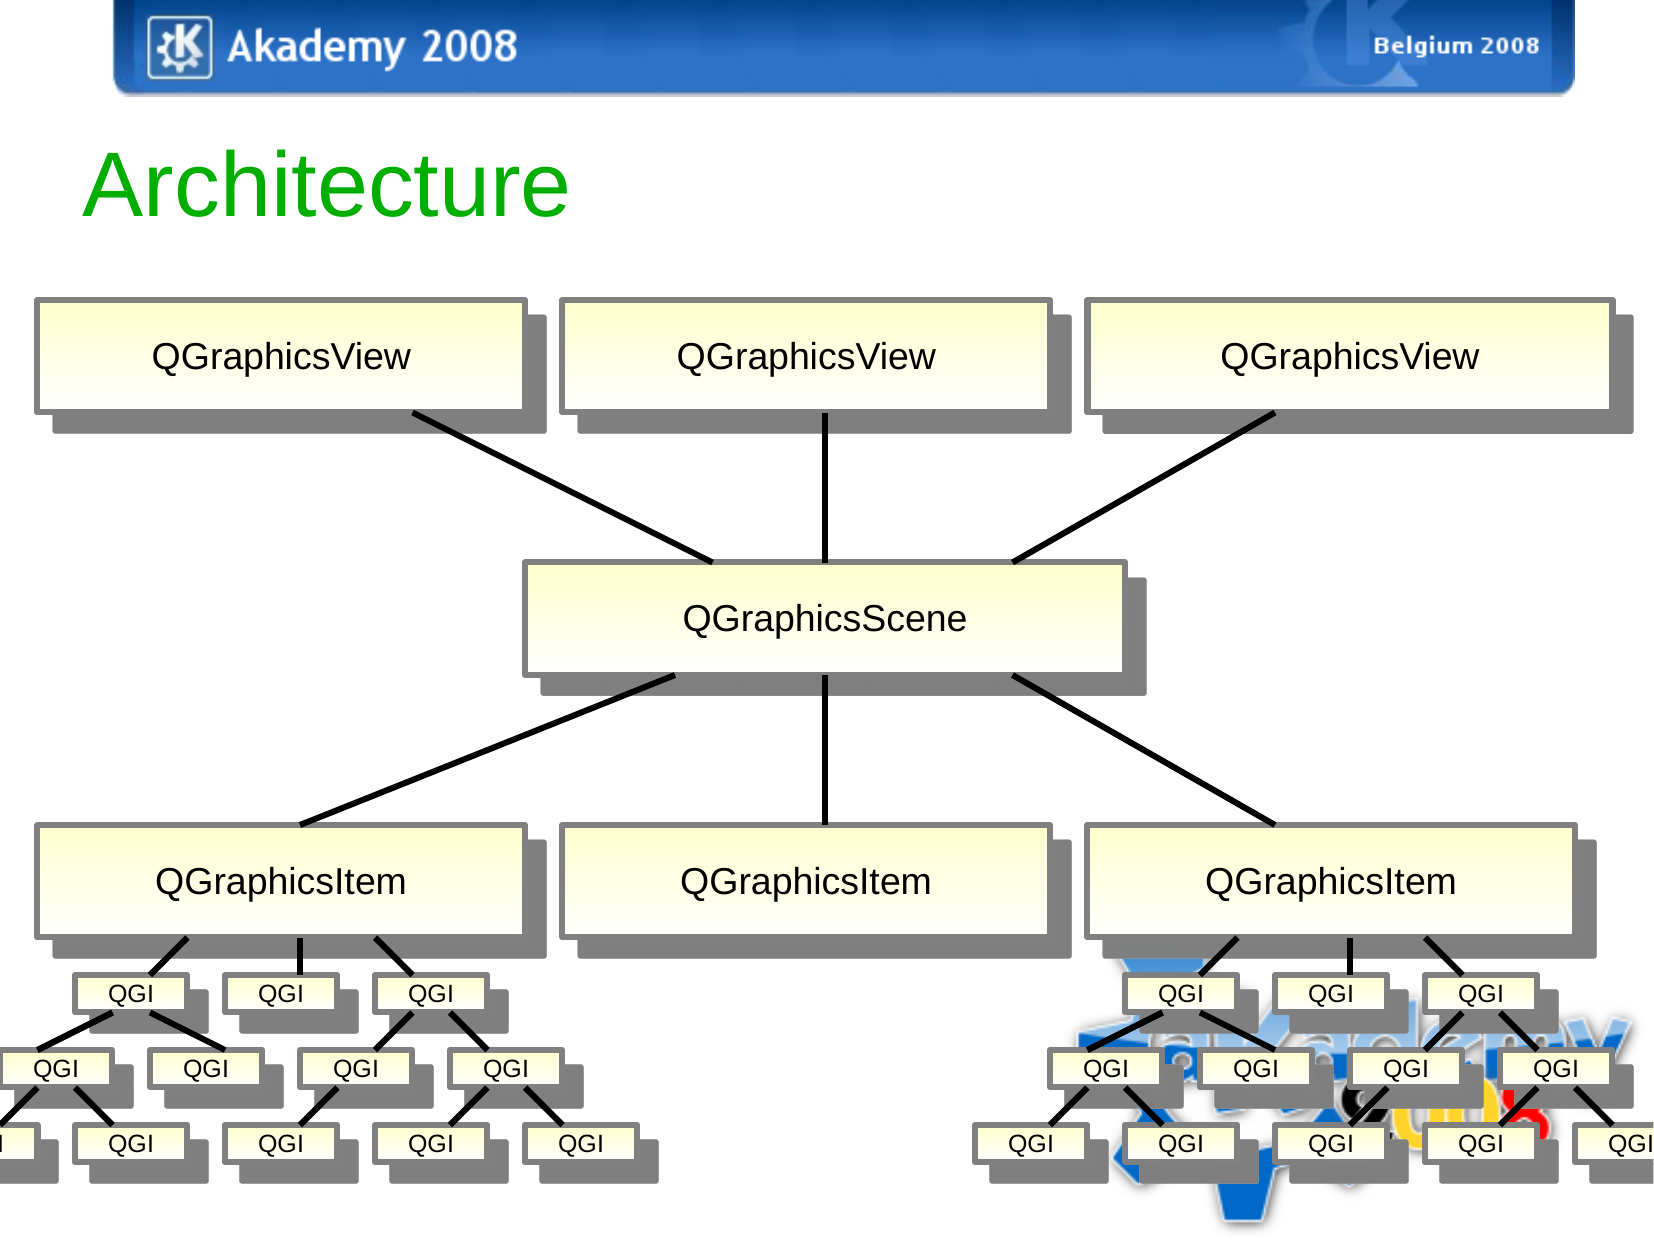

# Architecture
QGraphicsView
QGraphicsView
QGraphicsView
QGraphicsScene
QGraphicsItem
QGraphicsItem
QGraphicsItem
QGI
QGI
QGI
QGI
QGI
QGI
QGI
QGI
QGI
QGI
QGI
QGI
QGI
QGI
QGI
QGI
QGI
QGI
QGI
QGI
QGI
QGI
QGI
QGI